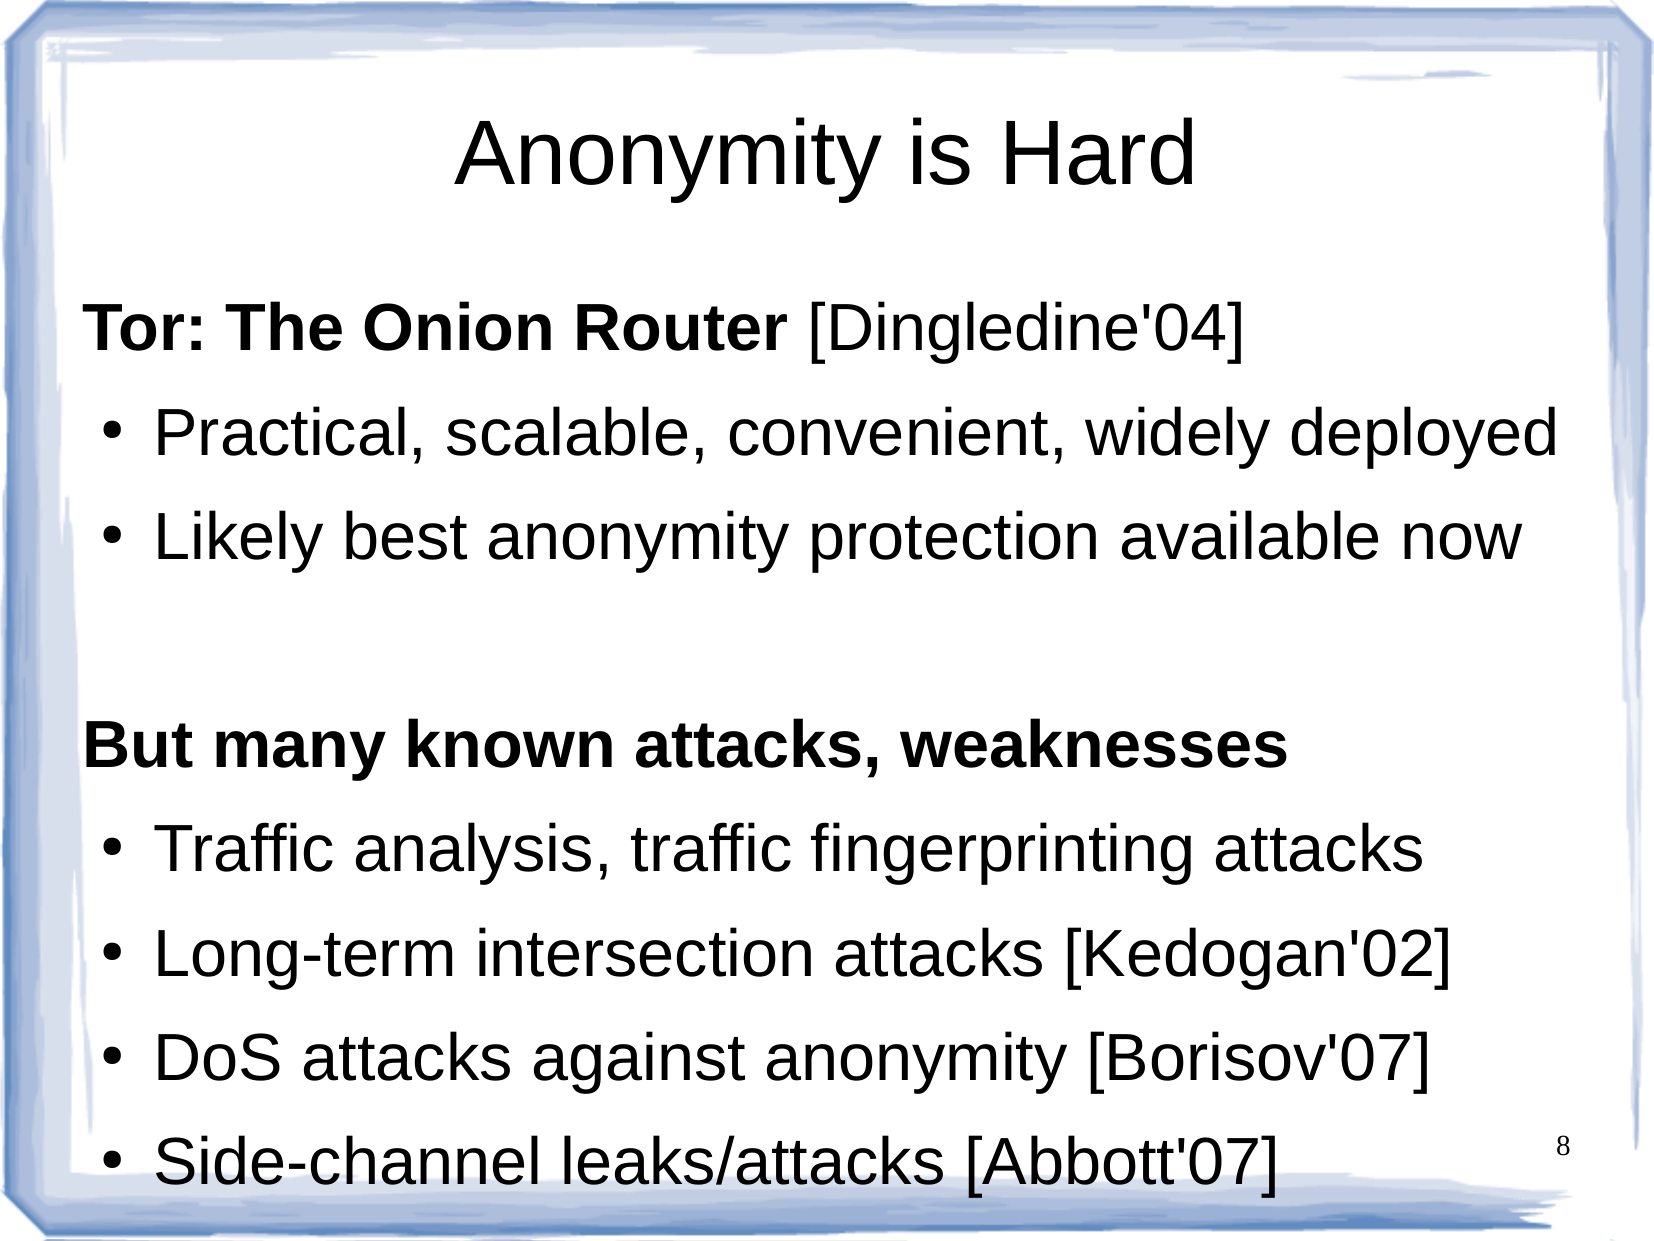

# Anonymity is Hard
Tor: The Onion Router [Dingledine'04]
Practical, scalable, convenient, widely deployed
Likely best anonymity protection available now
But many known attacks, weaknesses
Traffic analysis, traffic fingerprinting attacks
Long-term intersection attacks [Kedogan'02]
DoS attacks against anonymity [Borisov'07]
Side-channel leaks/attacks [Abbott'07]
8